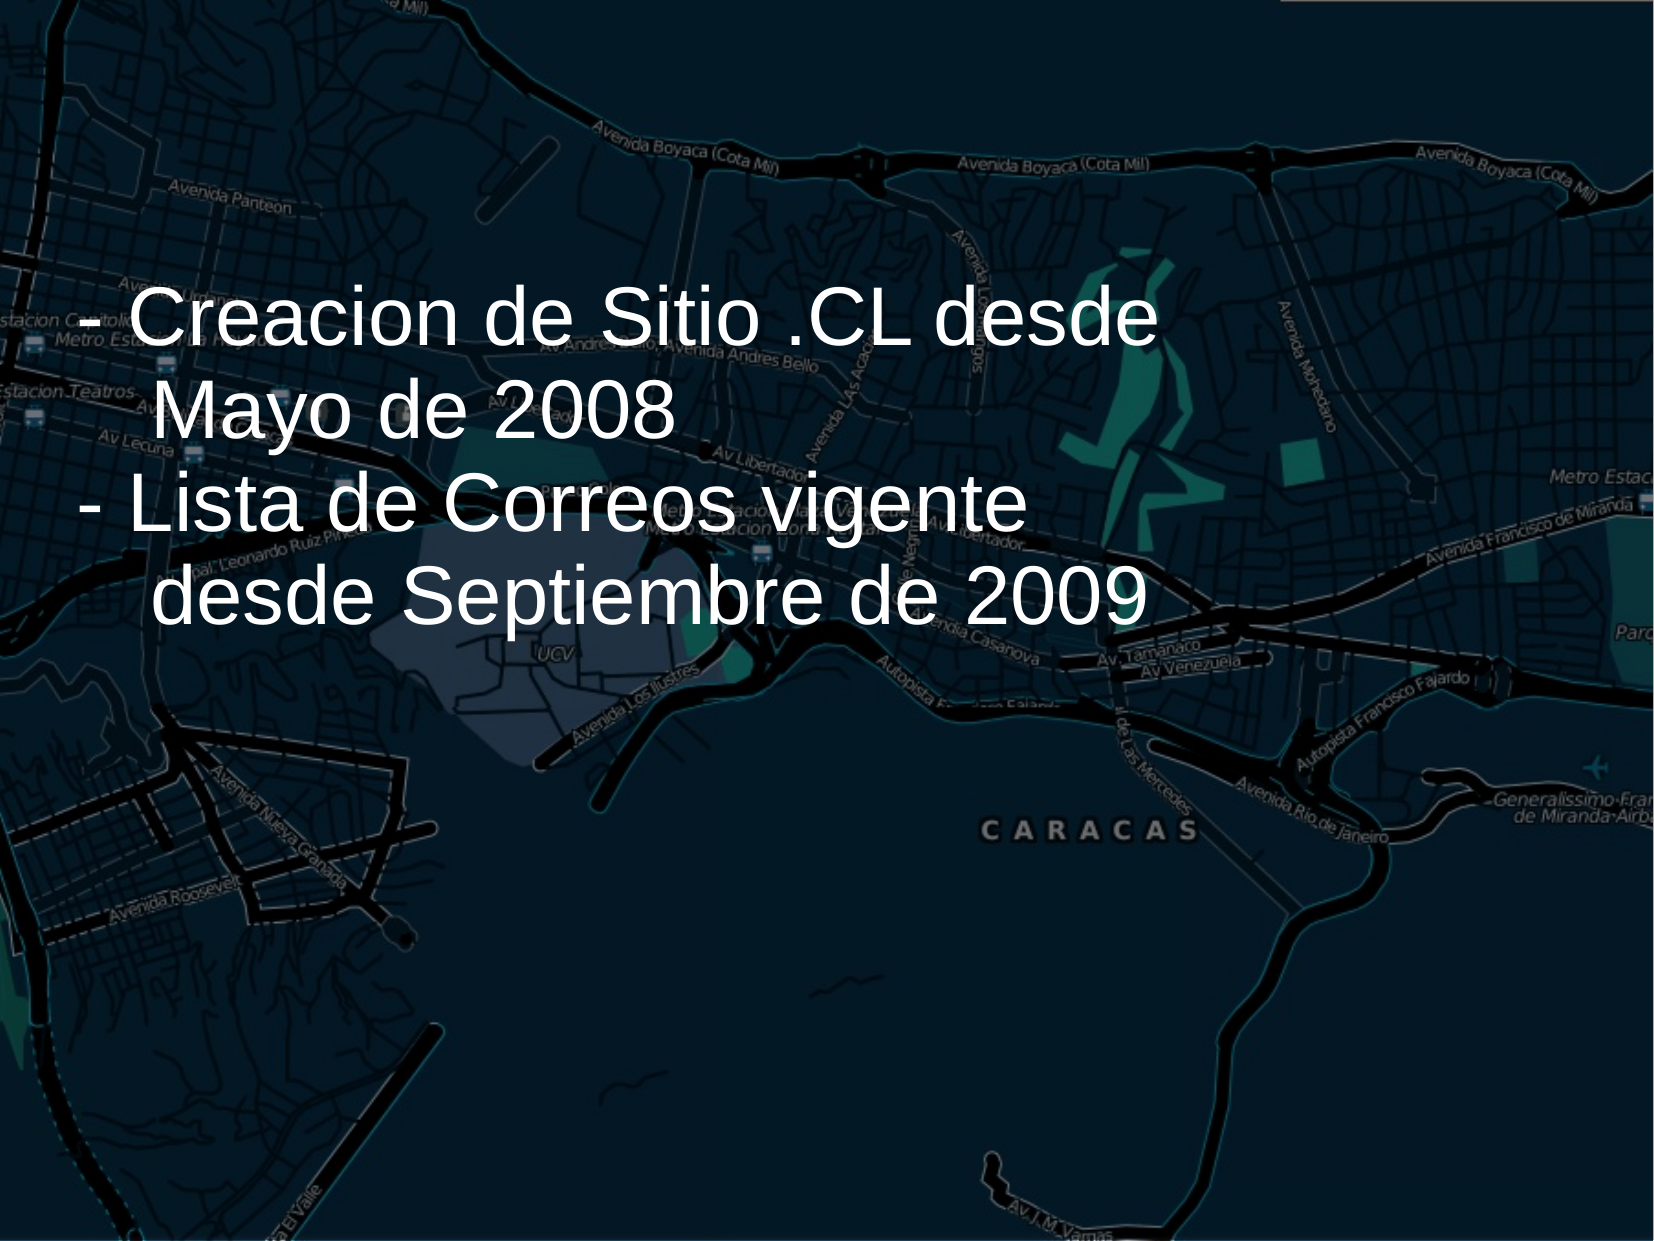

#
- Creacion de Sitio .CL desde
	Mayo de 2008
- Lista de Correos vigente
	desde Septiembre de 2009